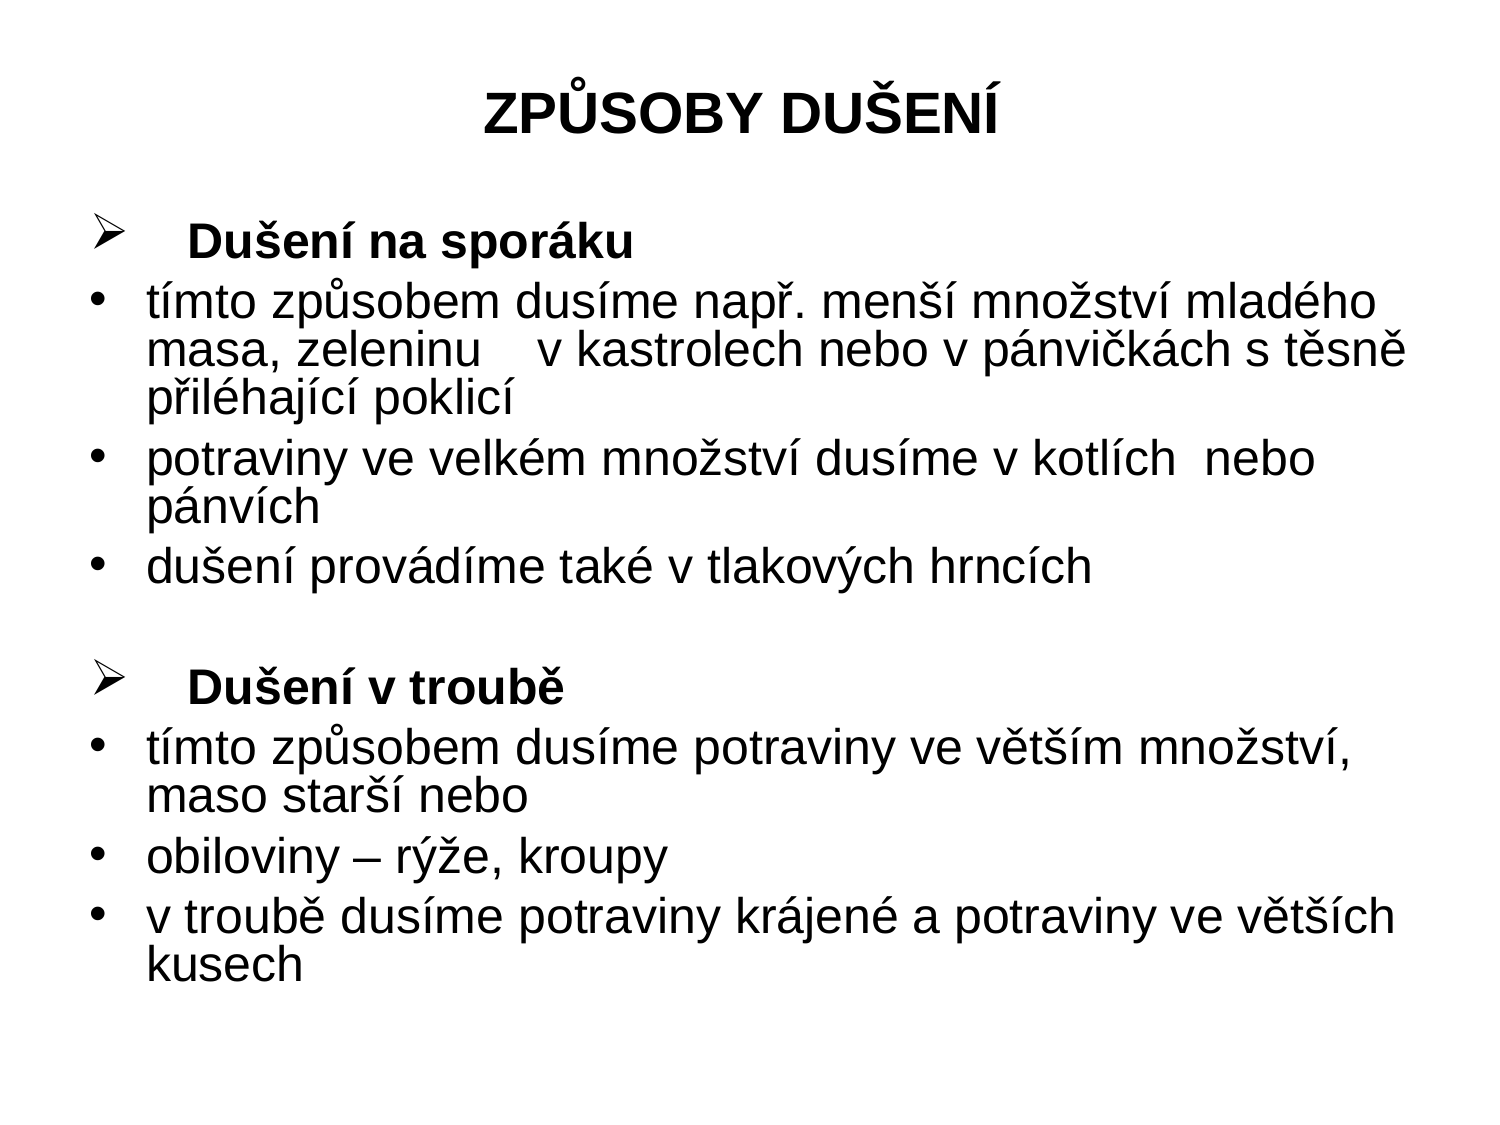

# ZPŮSOBY DUŠENÍ
 Dušení na sporáku
tímto způsobem dusíme např. menší množství mladého masa, zeleninu v kastrolech nebo v pánvičkách s těsně přiléhající poklicí
potraviny ve velkém množství dusíme v kotlích nebo pánvích
dušení provádíme také v tlakových hrncích
 Dušení v troubě
tímto způsobem dusíme potraviny ve větším množství, maso starší nebo
obiloviny – rýže, kroupy
v troubě dusíme potraviny krájené a potraviny ve větších kusech